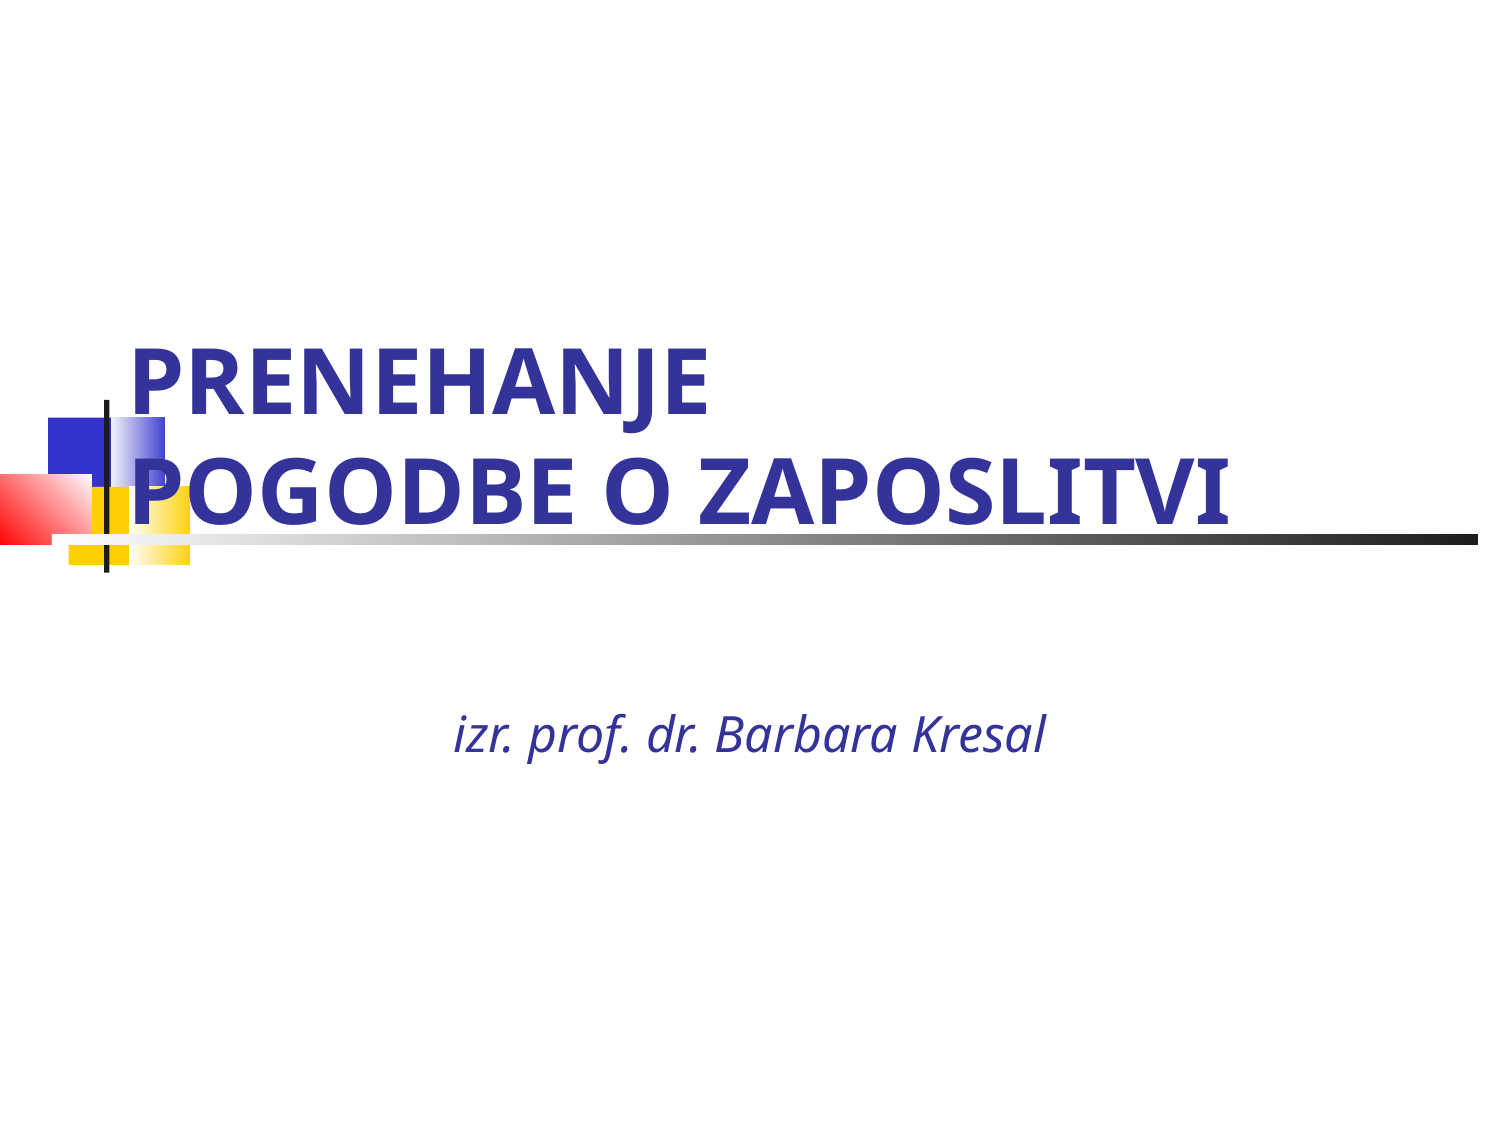

# PRENEHANJE POGODBE O ZAPOSLITVI
izr. prof. dr. Barbara Kresal